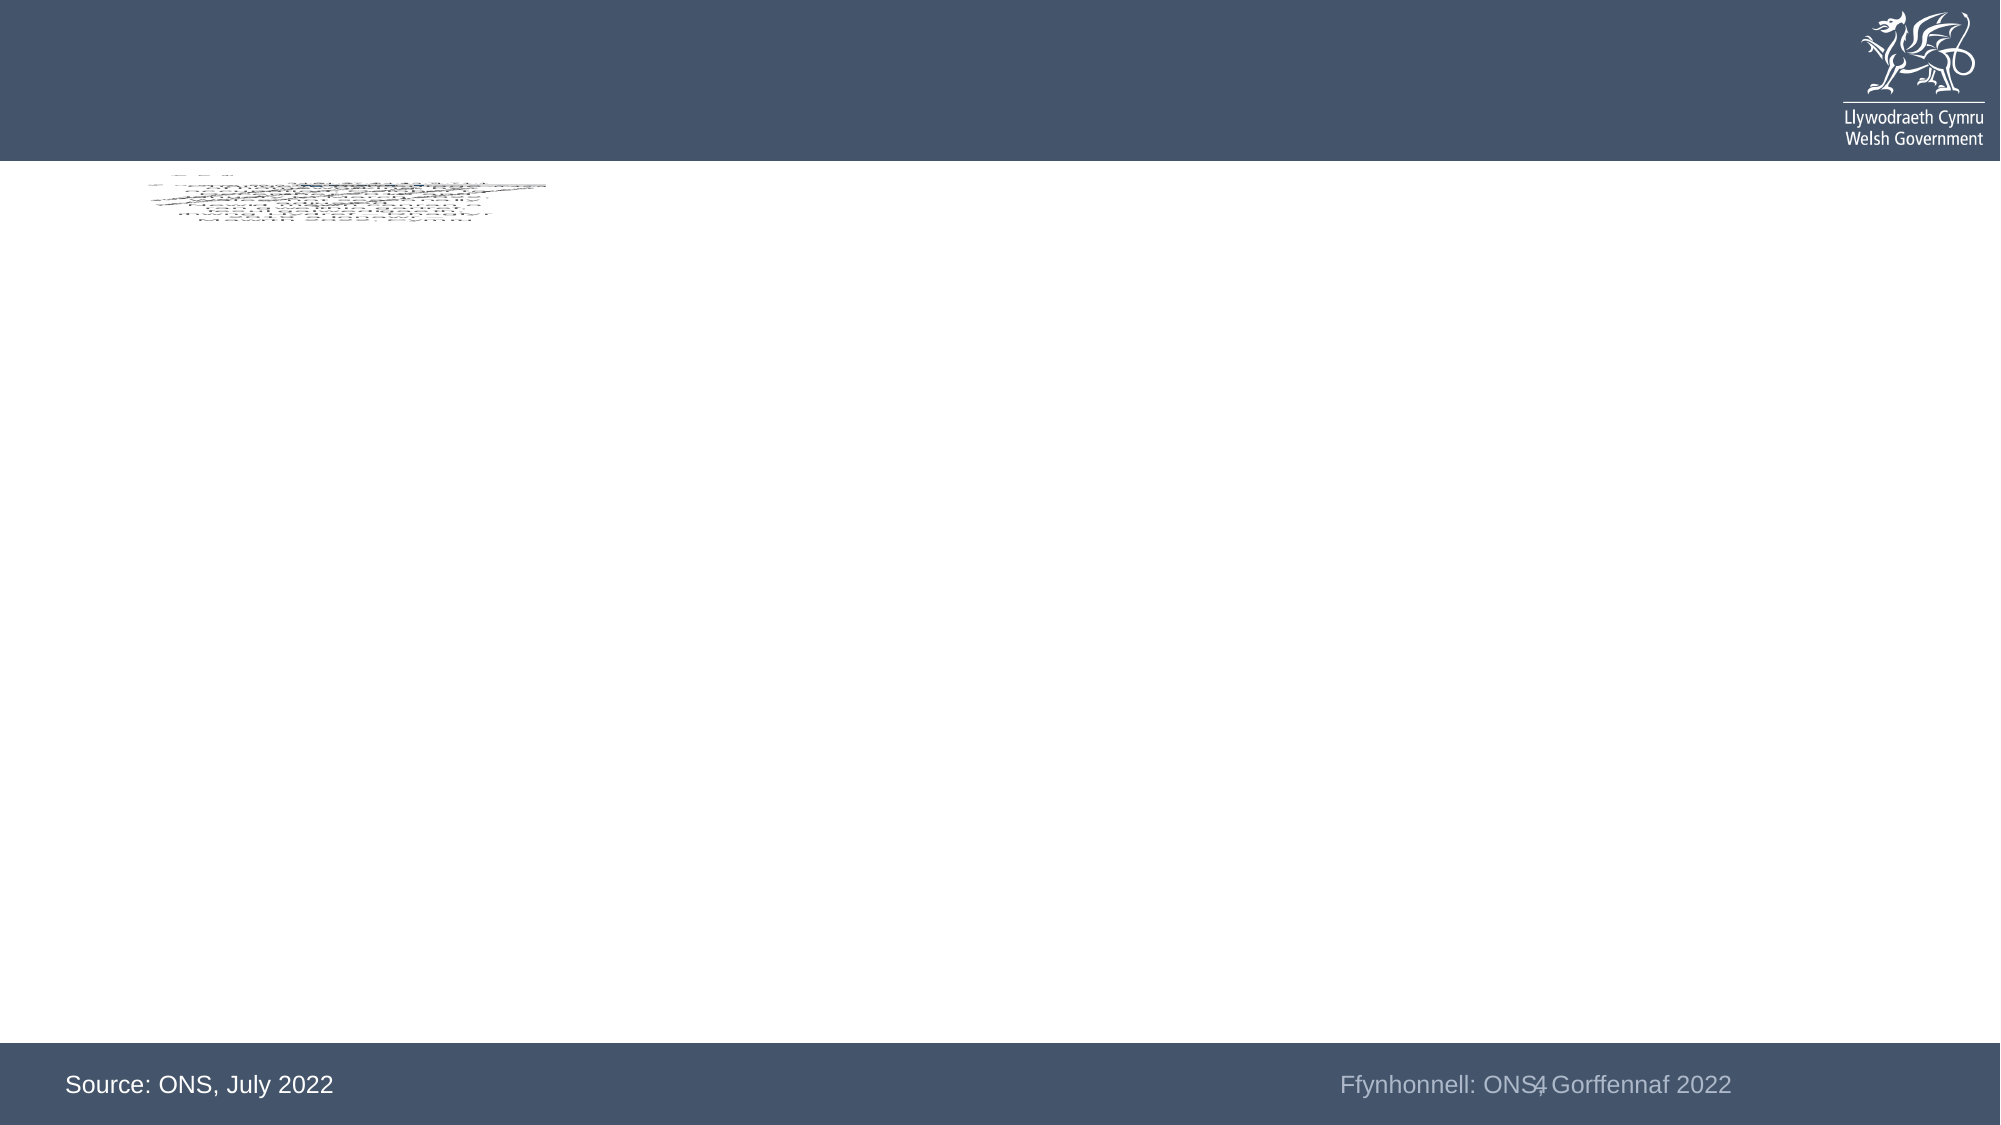

### Chart: Change in percentage of homeworking, by occupation, October to December 2019 and January to March 2022, Wales, not seasonally adjusted
Newid mewn canran o ran gweithio gartref, fesul galwedigaeth, rhwng Hydref – Rhagfyr 2019 a Ionawr – Mawrth 2022, Cymru
| Category | Wales |
|---|---|
| Professional occupations | 34.6 |
| Administrative & secretarial | 31.3 |
| Associate professional & technical | 27.4 |
| Managers, directors & senior officials | 24.4 |
| Sales & customer services | 13.7 |
| Caring, leisure & other services | 1.7 |
| Skilled trades | 1.1 |
| Elementary occupations | -0.4 |
| Process, plant & machine operatives | -2.9 |# Homeworking by occupation, 2019-2022/
Gweithio gartref yn ôl galwedigaeth, 2019 – 2022
Source: ONS, July 2022
Ffynhonnell: ONS, Gorffennaf 2022